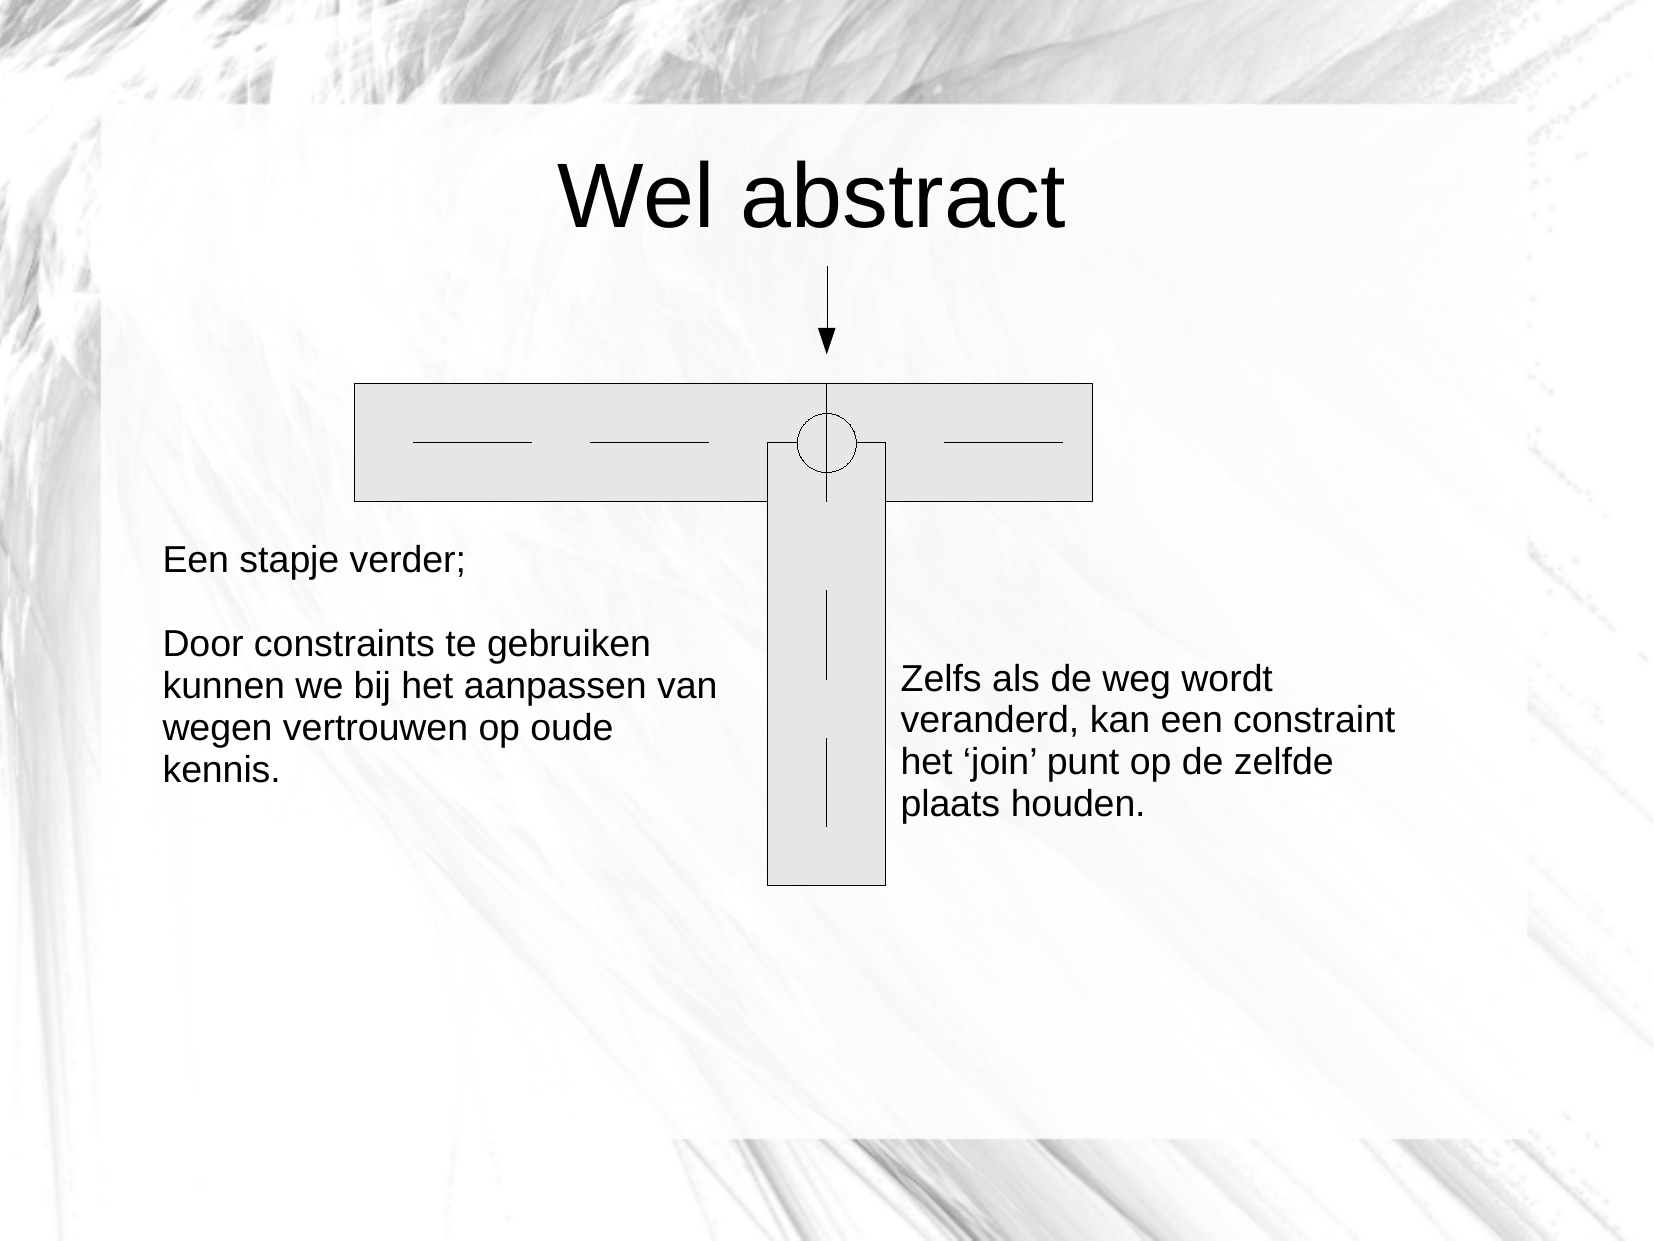

# Wel abstract
Een stapje verder;
Door constraints te gebruiken kunnen we bij het aanpassen van wegen vertrouwen op oude kennis.
Zelfs als de weg wordt veranderd, kan een constraint het ‘join’ punt op de zelfde plaats houden.